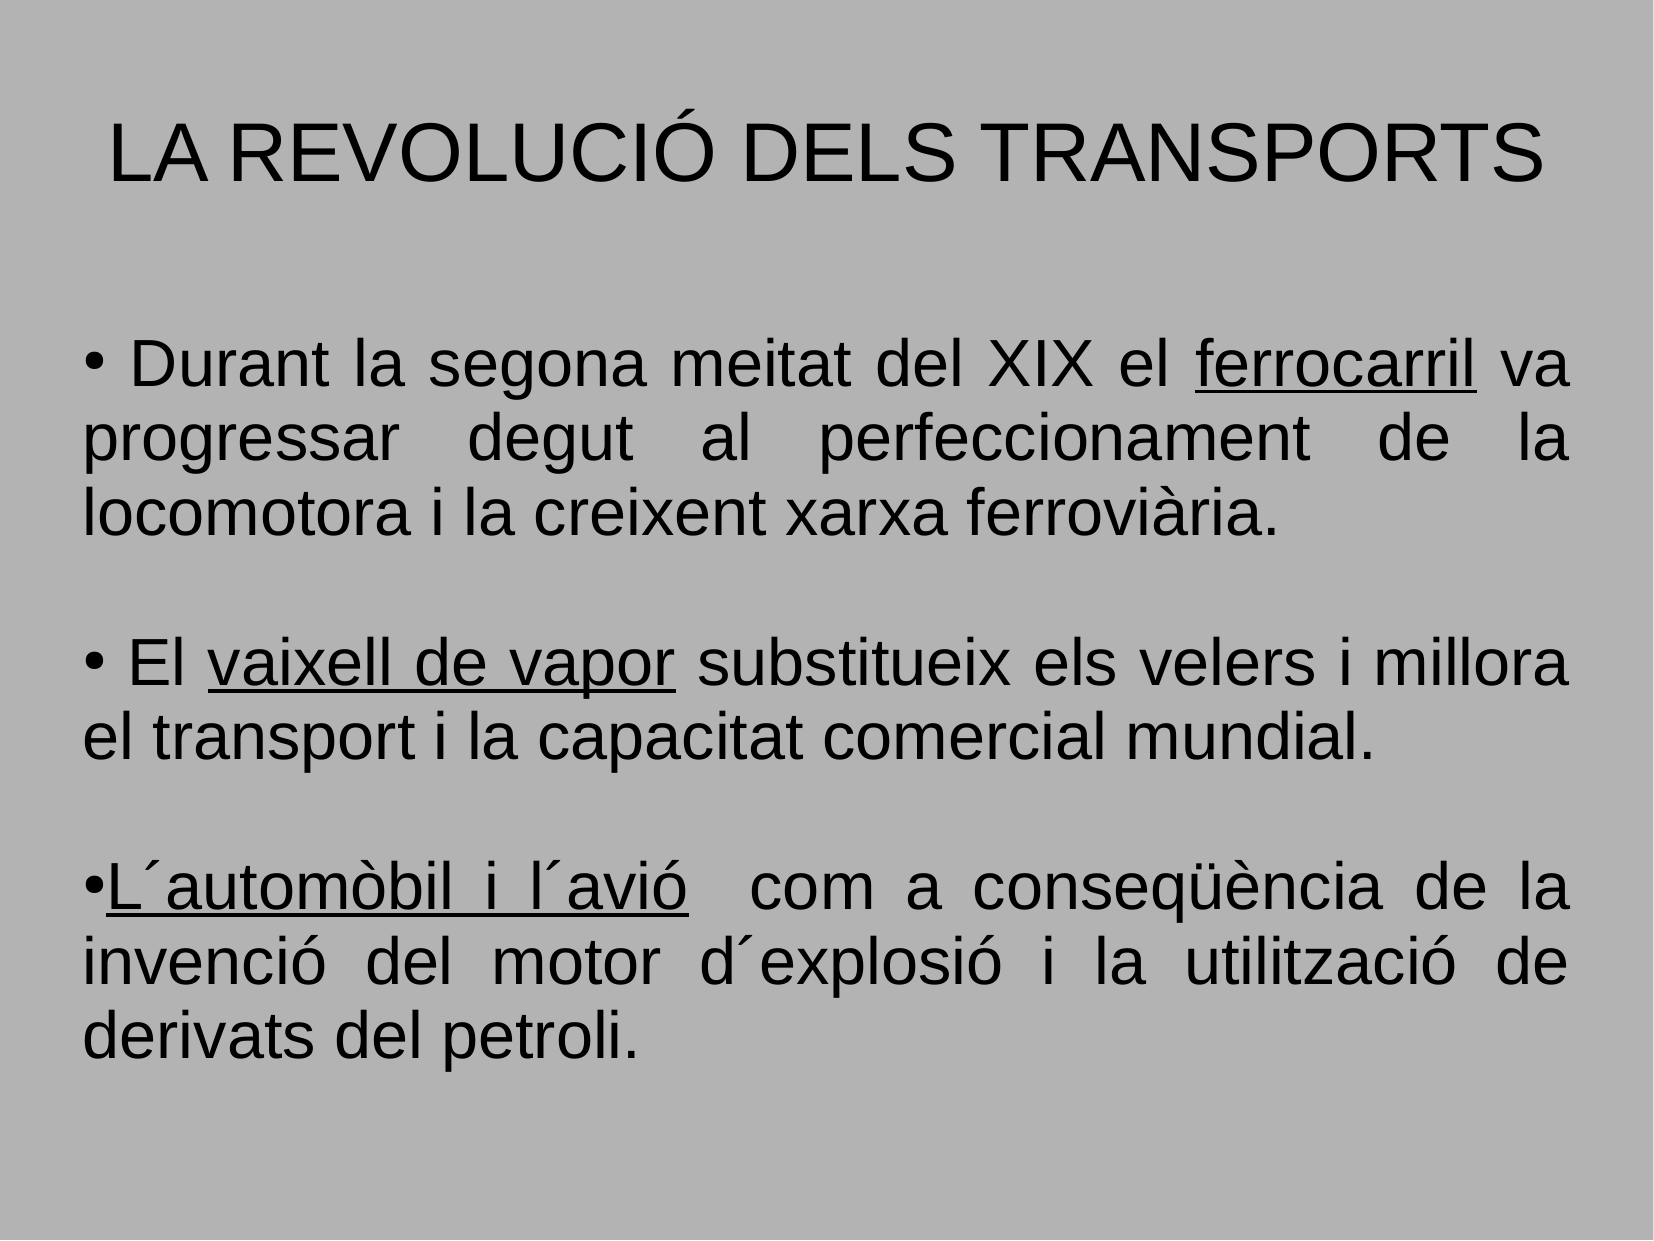

# LA REVOLUCIÓ DELS TRANSPORTS
 Durant la segona meitat del XIX el ferrocarril va progressar degut al perfeccionament de la locomotora i la creixent xarxa ferroviària.
 El vaixell de vapor substitueix els velers i millora el transport i la capacitat comercial mundial.
L´automòbil i l´avió com a conseqüència de la invenció del motor d´explosió i la utilització de derivats del petroli.